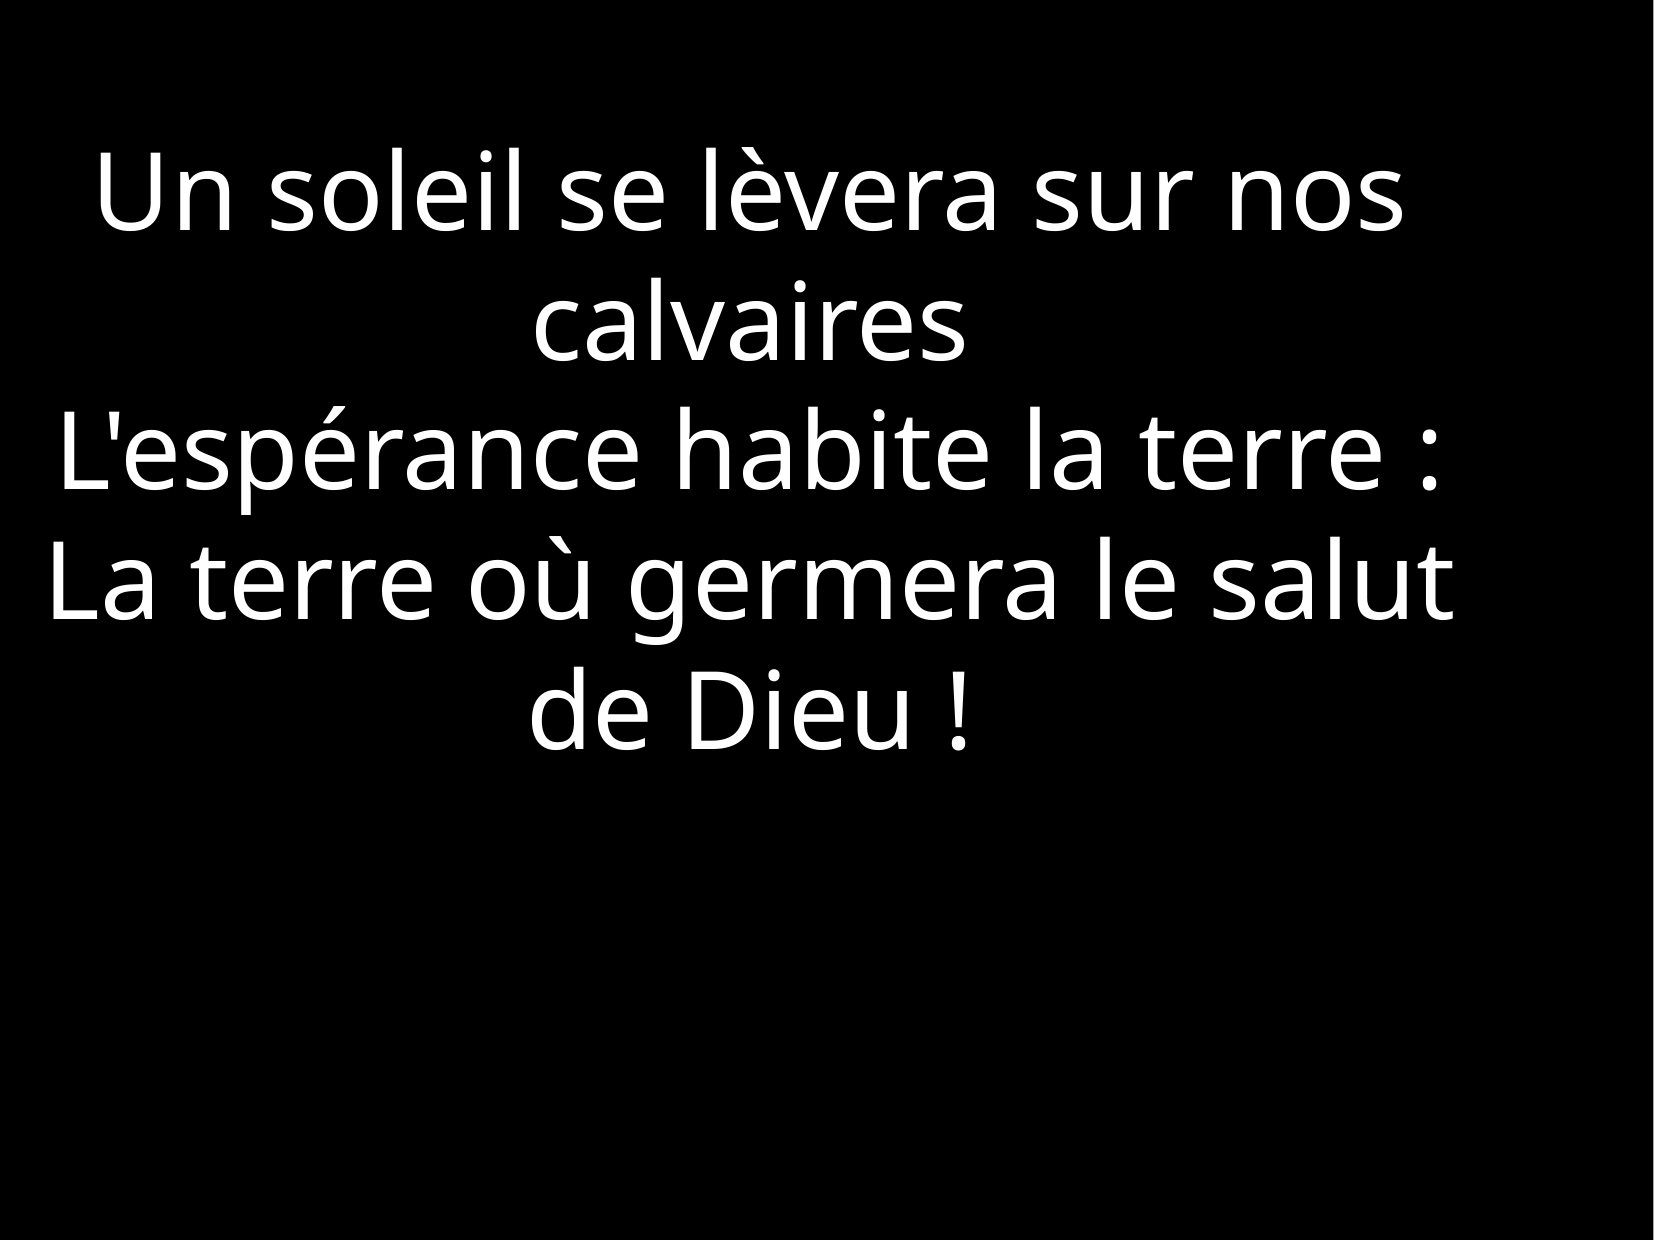

Un soleil se lèvera sur nos calvaires
L'espérance habite la terre :
La terre où germera le salut de Dieu !